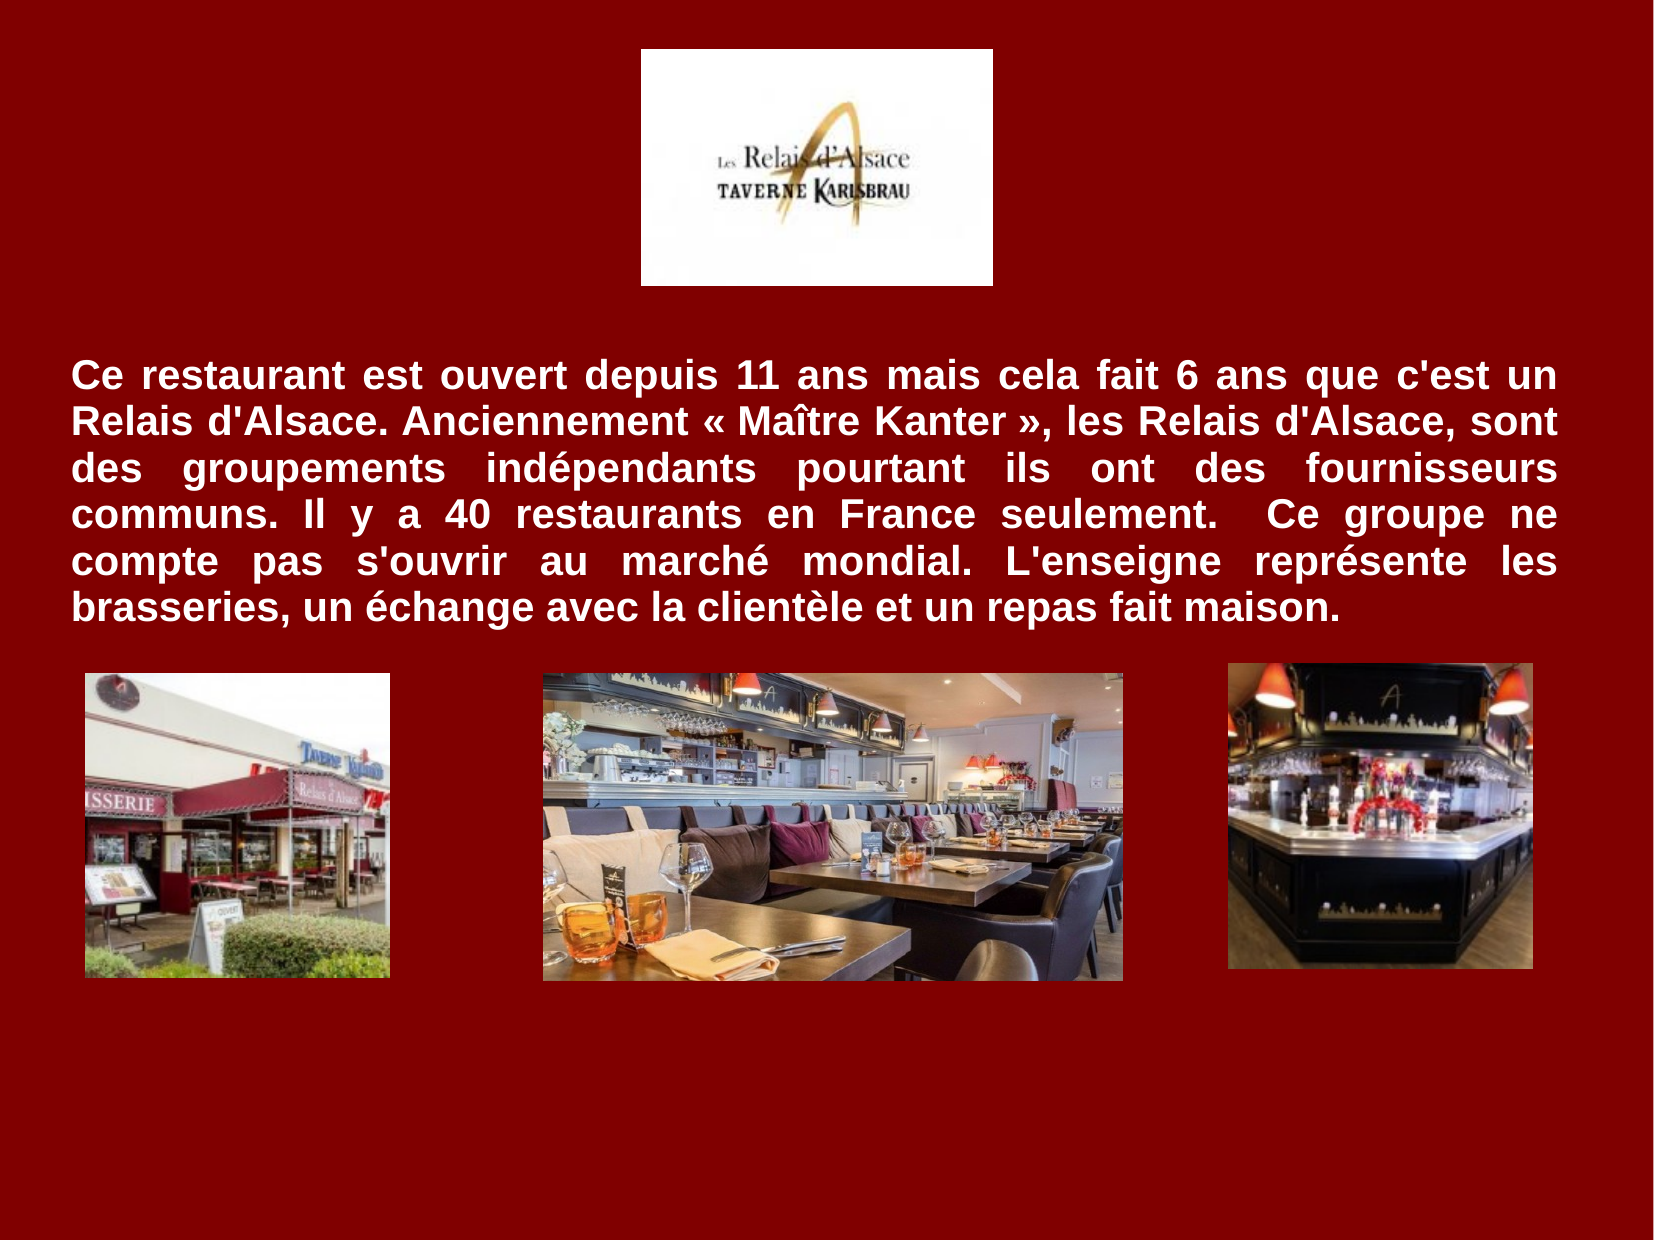

# Ce restaurant est ouvert depuis 11 ans mais cela fait 6 ans que c'est un Relais d'Alsace. Anciennement « Maître Kanter », les Relais d'Alsace, sont des groupements indépendants pourtant ils ont des fournisseurs communs. Il y a 40 restaurants en France seulement. Ce groupe ne compte pas s'ouvrir au marché mondial. L'enseigne représente les brasseries, un échange avec la clientèle et un repas fait maison.